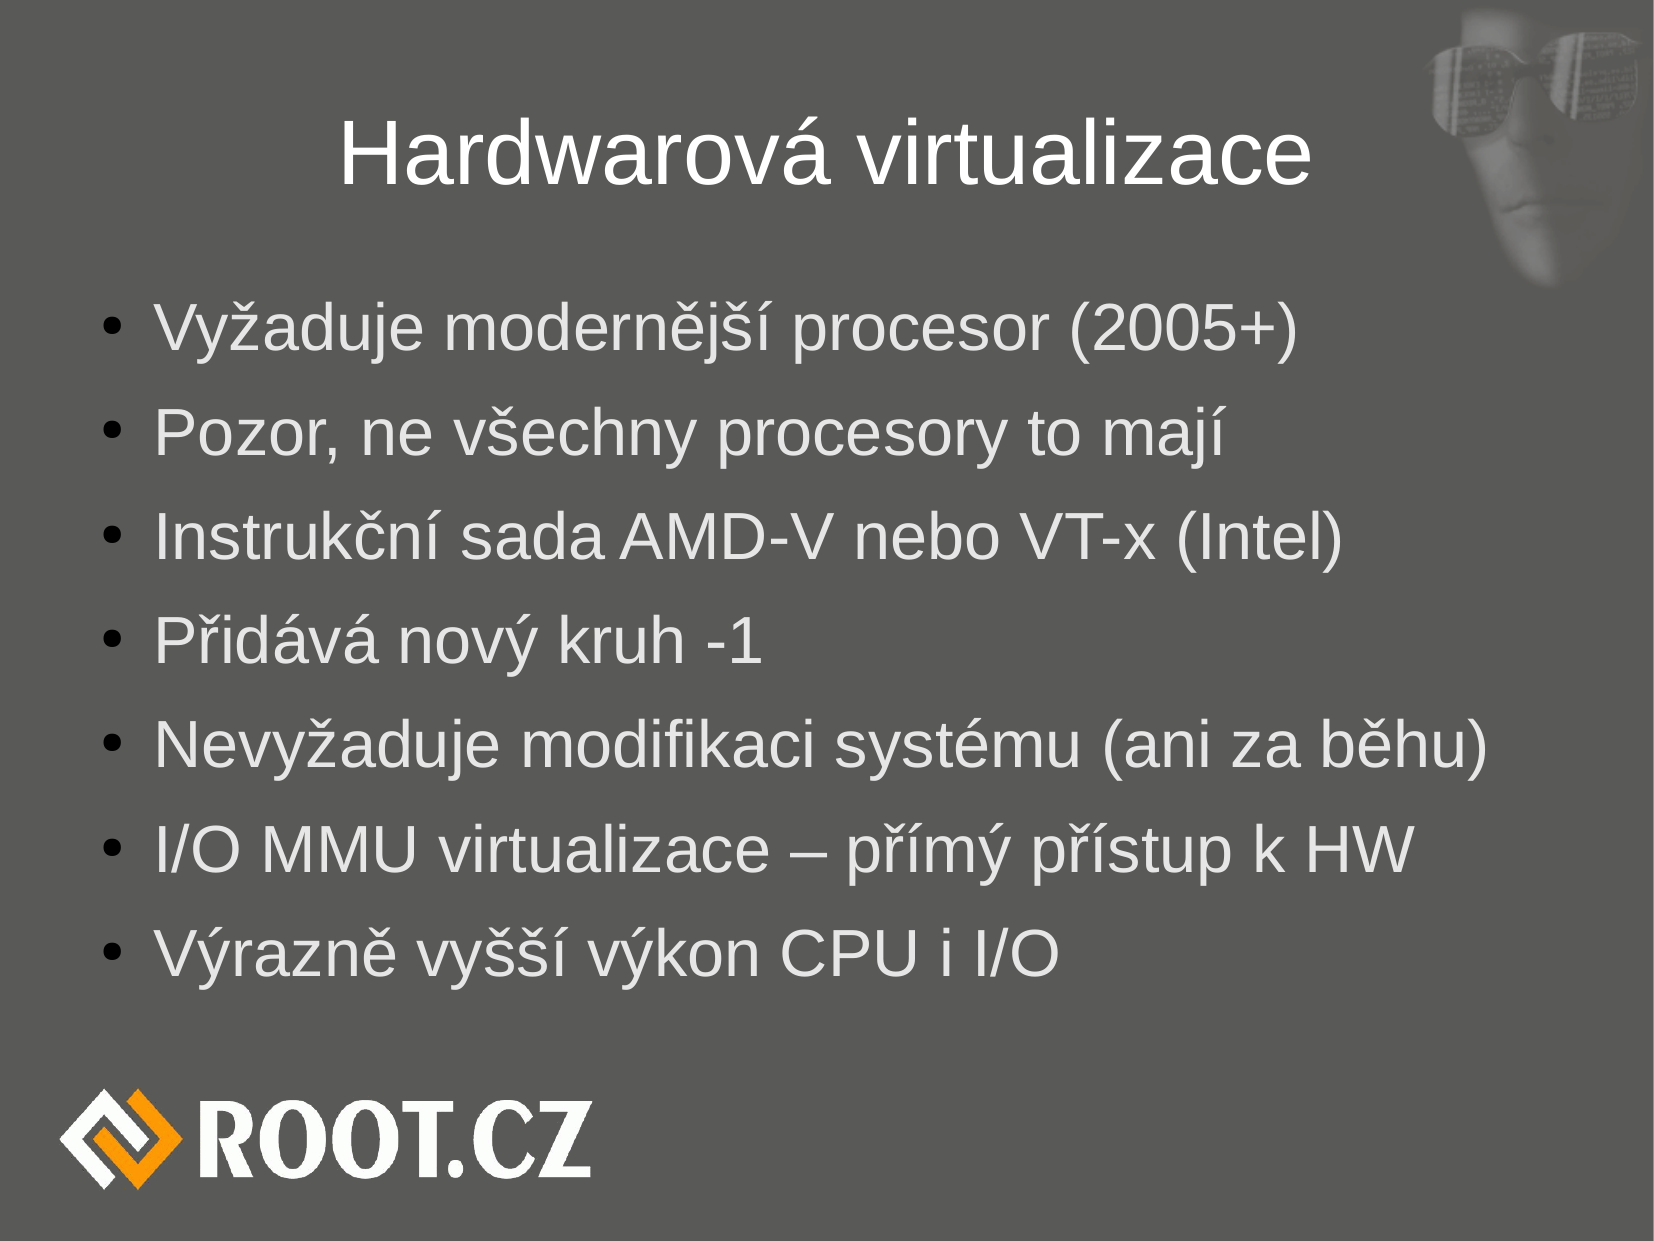

# Hardwarová virtualizace
Vyžaduje modernější procesor (2005+)
Pozor, ne všechny procesory to mají
Instrukční sada AMD-V nebo VT-x (Intel)
Přidává nový kruh -1
Nevyžaduje modifikaci systému (ani za běhu)
I/O MMU virtualizace – přímý přístup k HW
Výrazně vyšší výkon CPU i I/O